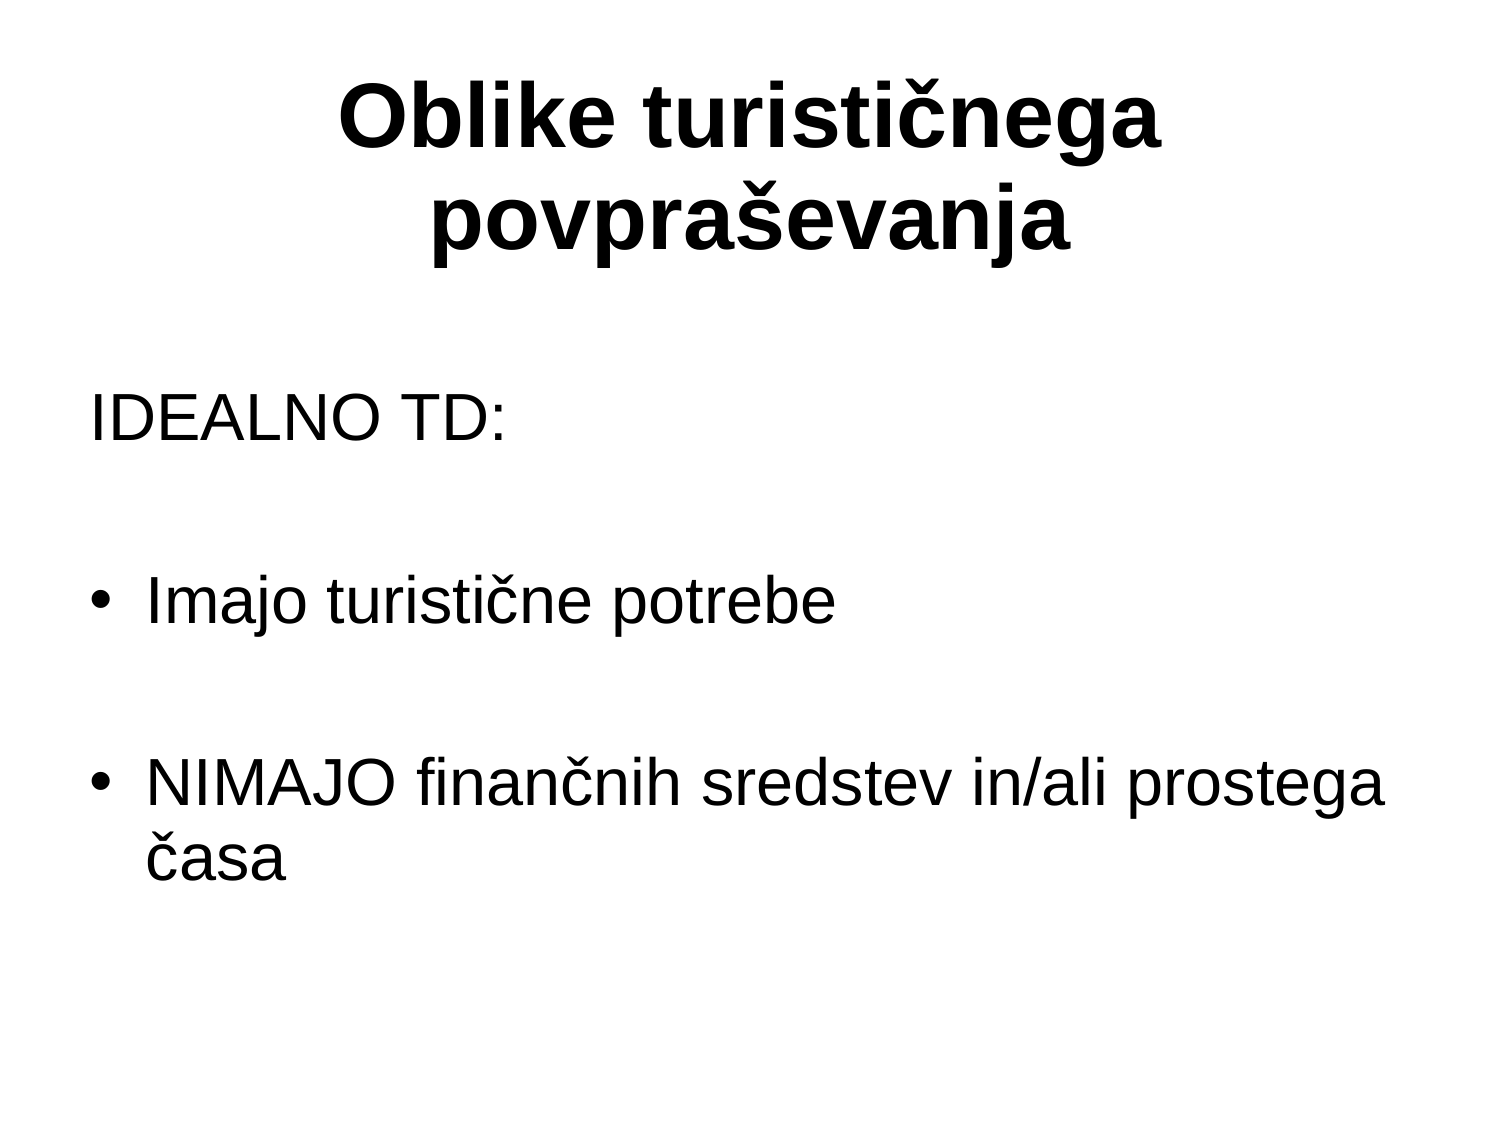

# Oblike turističnega povpraševanja
IDEALNO TD:
Imajo turistične potrebe
NIMAJO finančnih sredstev in/ali prostega časa